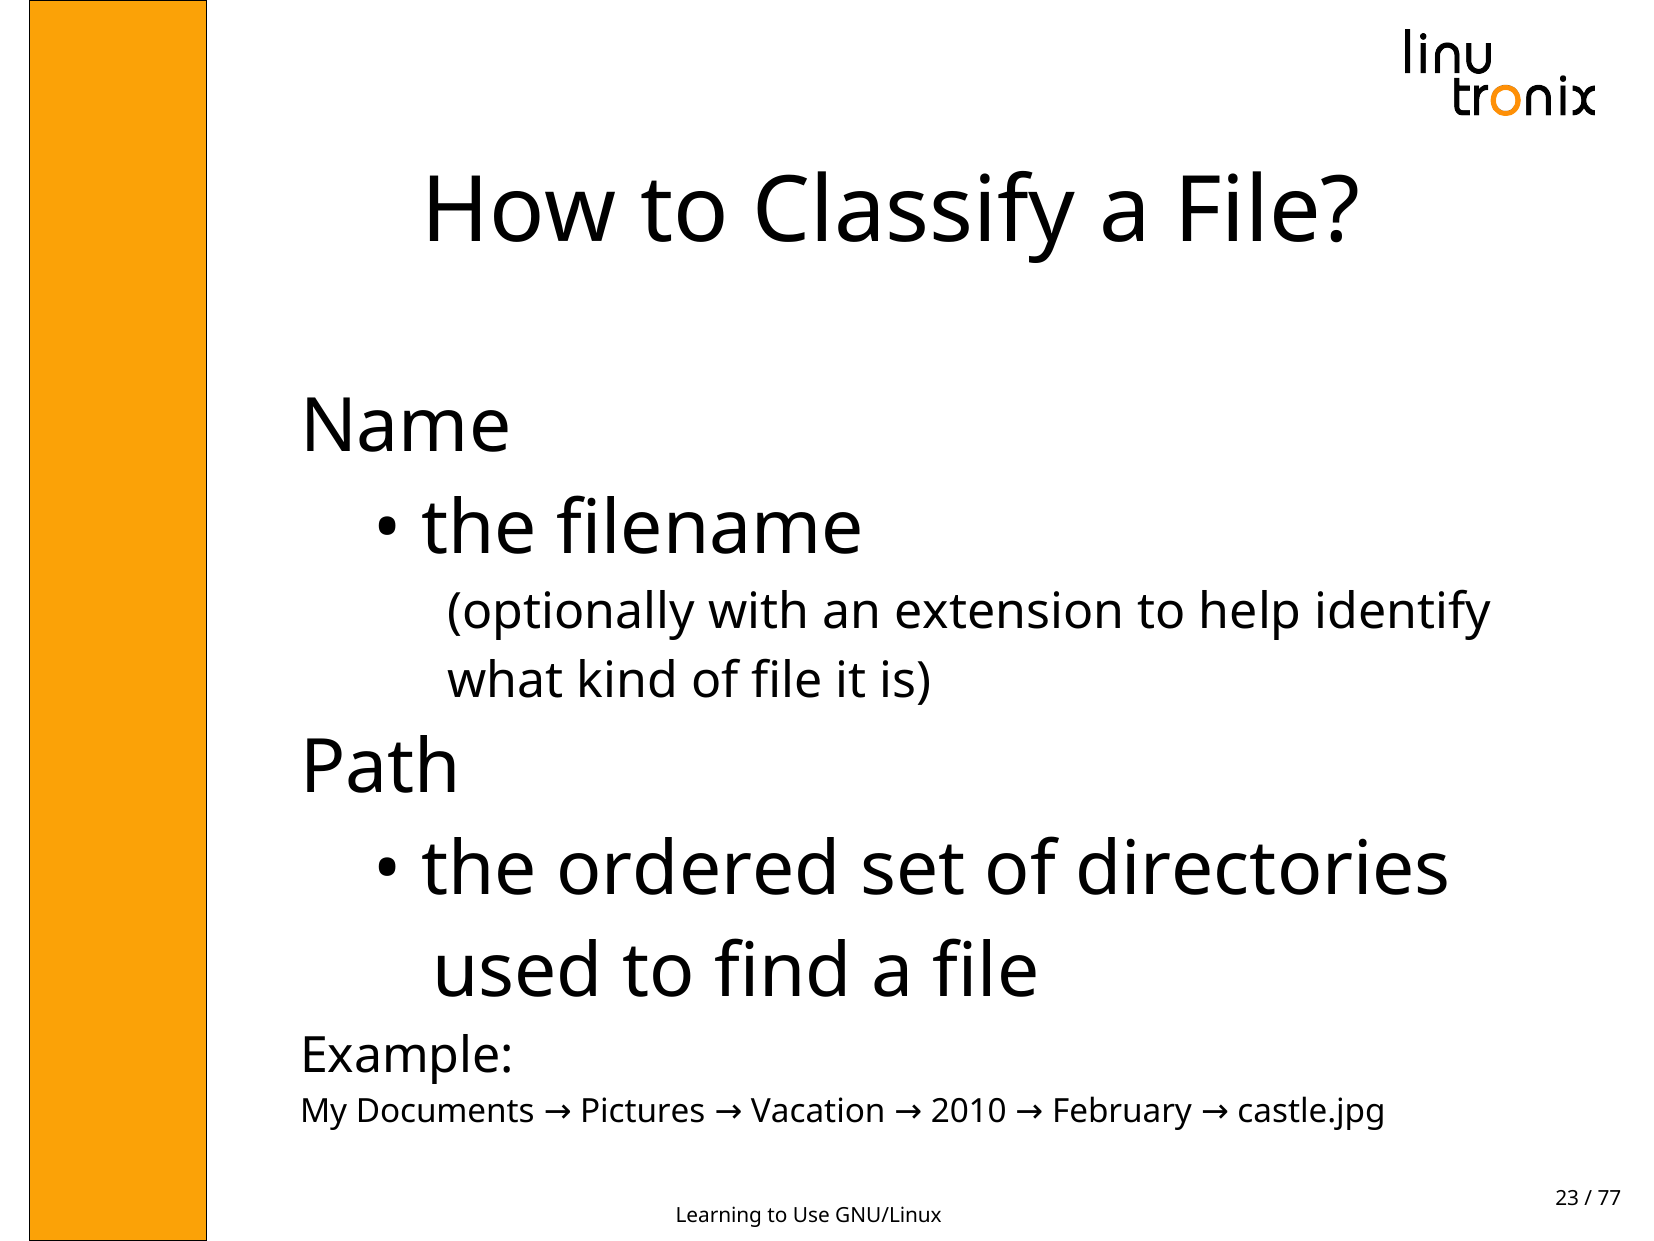

How to Classify a File?
Name
	• the filename
		(optionally with an extension to help identify
		what kind of file it is)
Path
	• the ordered set of directories
	 used to find a file
Example:
My Documents → Pictures → Vacation → 2010 → February → castle.jpg
23
Firmenvorstellung Linutronix V3.3